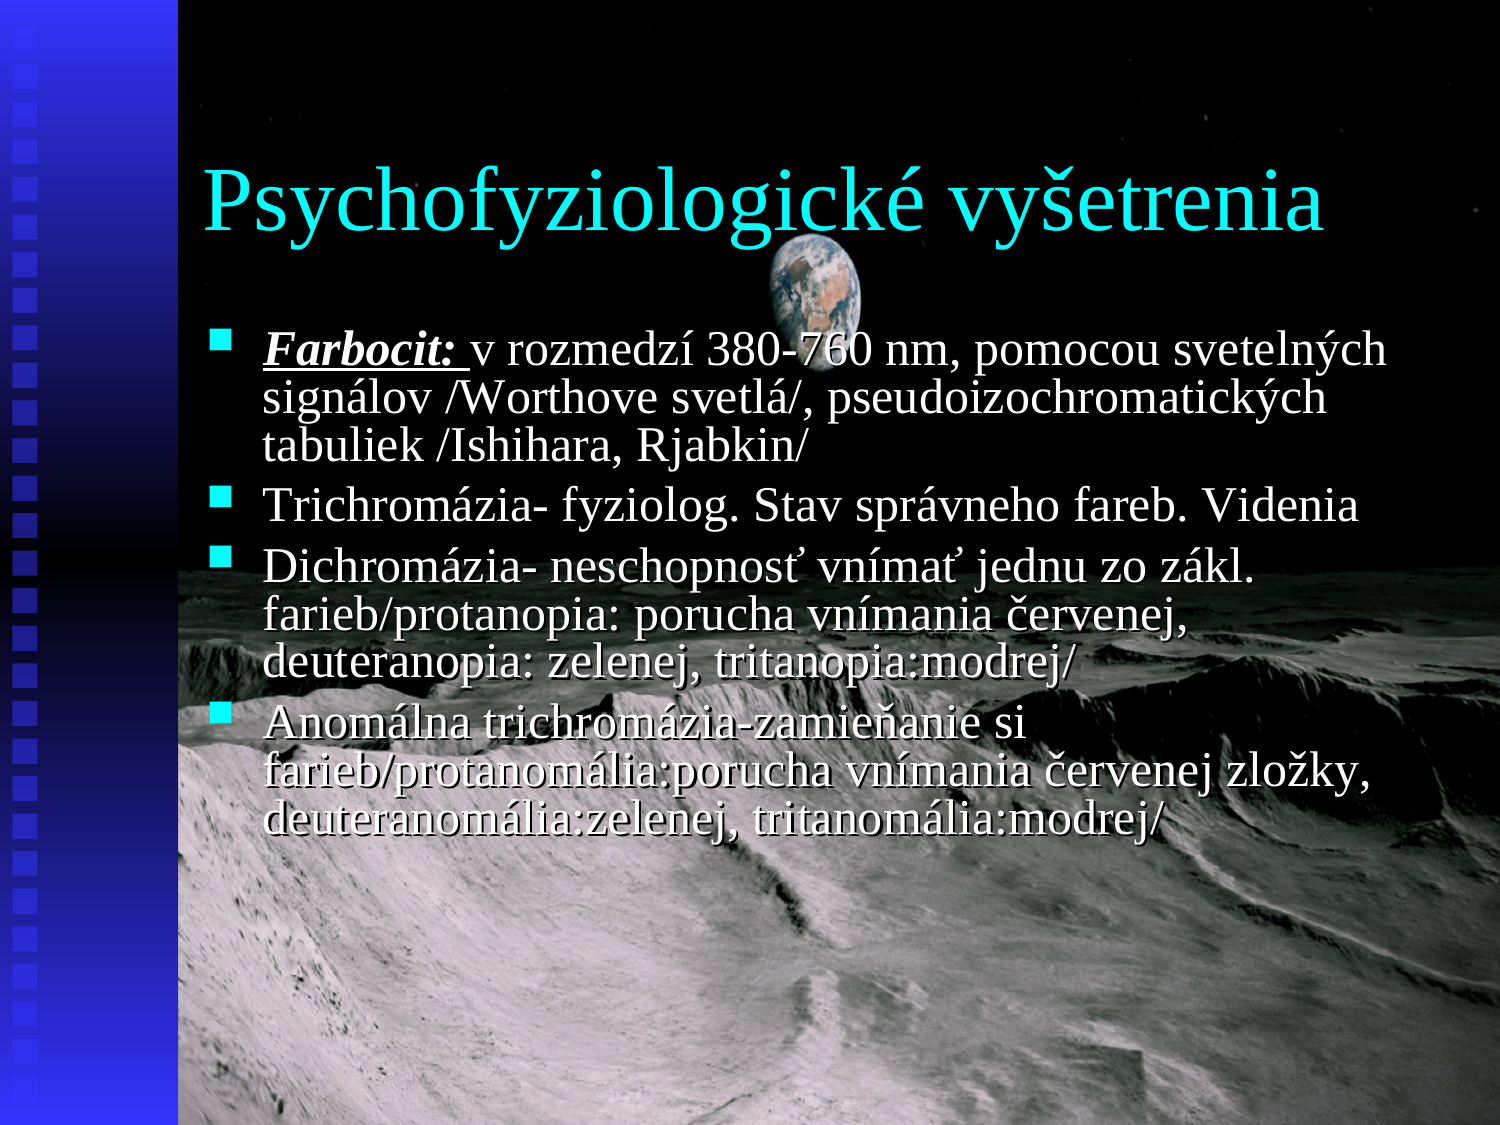

# Psychofyziologické vyšetrenia
Farbocit: v rozmedzí 380-760 nm, pomocou svetelných signálov /Worthove svetlá/, pseudoizochromatických tabuliek /Ishihara, Rjabkin/
Trichromázia- fyziolog. Stav správneho fareb. Videnia
Dichromázia- neschopnosť vnímať jednu zo zákl. farieb/protanopia: porucha vnímania červenej, deuteranopia: zelenej, tritanopia:modrej/
Anomálna trichromázia-zamieňanie si farieb/protanomália:porucha vnímania červenej zložky, deuteranomália:zelenej, tritanomália:modrej/